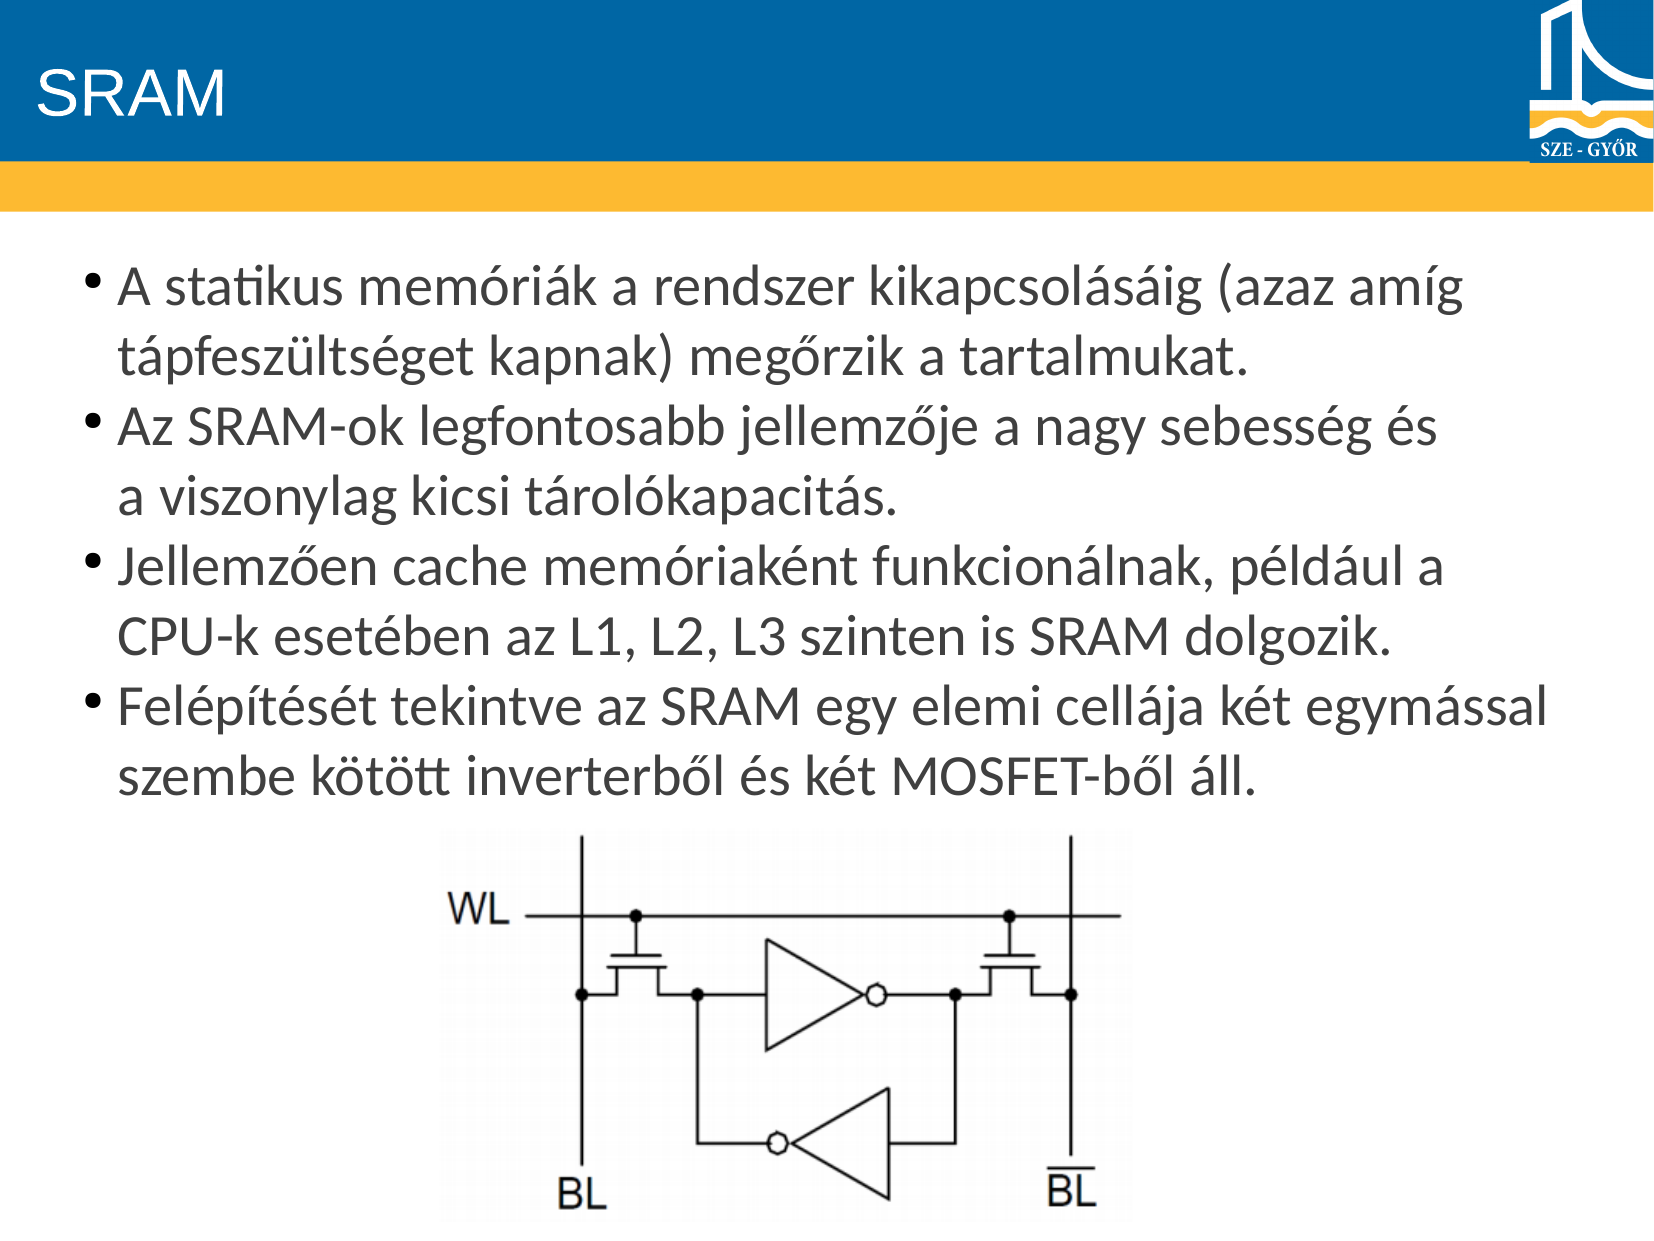

SRAM
A statikus memóriák a rendszer kikapcsolásáig (azaz amíg tápfeszültséget kapnak) megőrzik a tartalmukat.
Az SRAM-ok legfontosabb jellemzője a nagy sebesség és
a viszonylag kicsi tárolókapacitás.
Jellemzően cache memóriaként funkcionálnak, például a CPU-k esetében az L1, L2, L3 szinten is SRAM dolgozik.
Felépítését tekintve az SRAM egy elemi cellája két egymással szembe kötött inverterből és két MOSFET-ből áll.